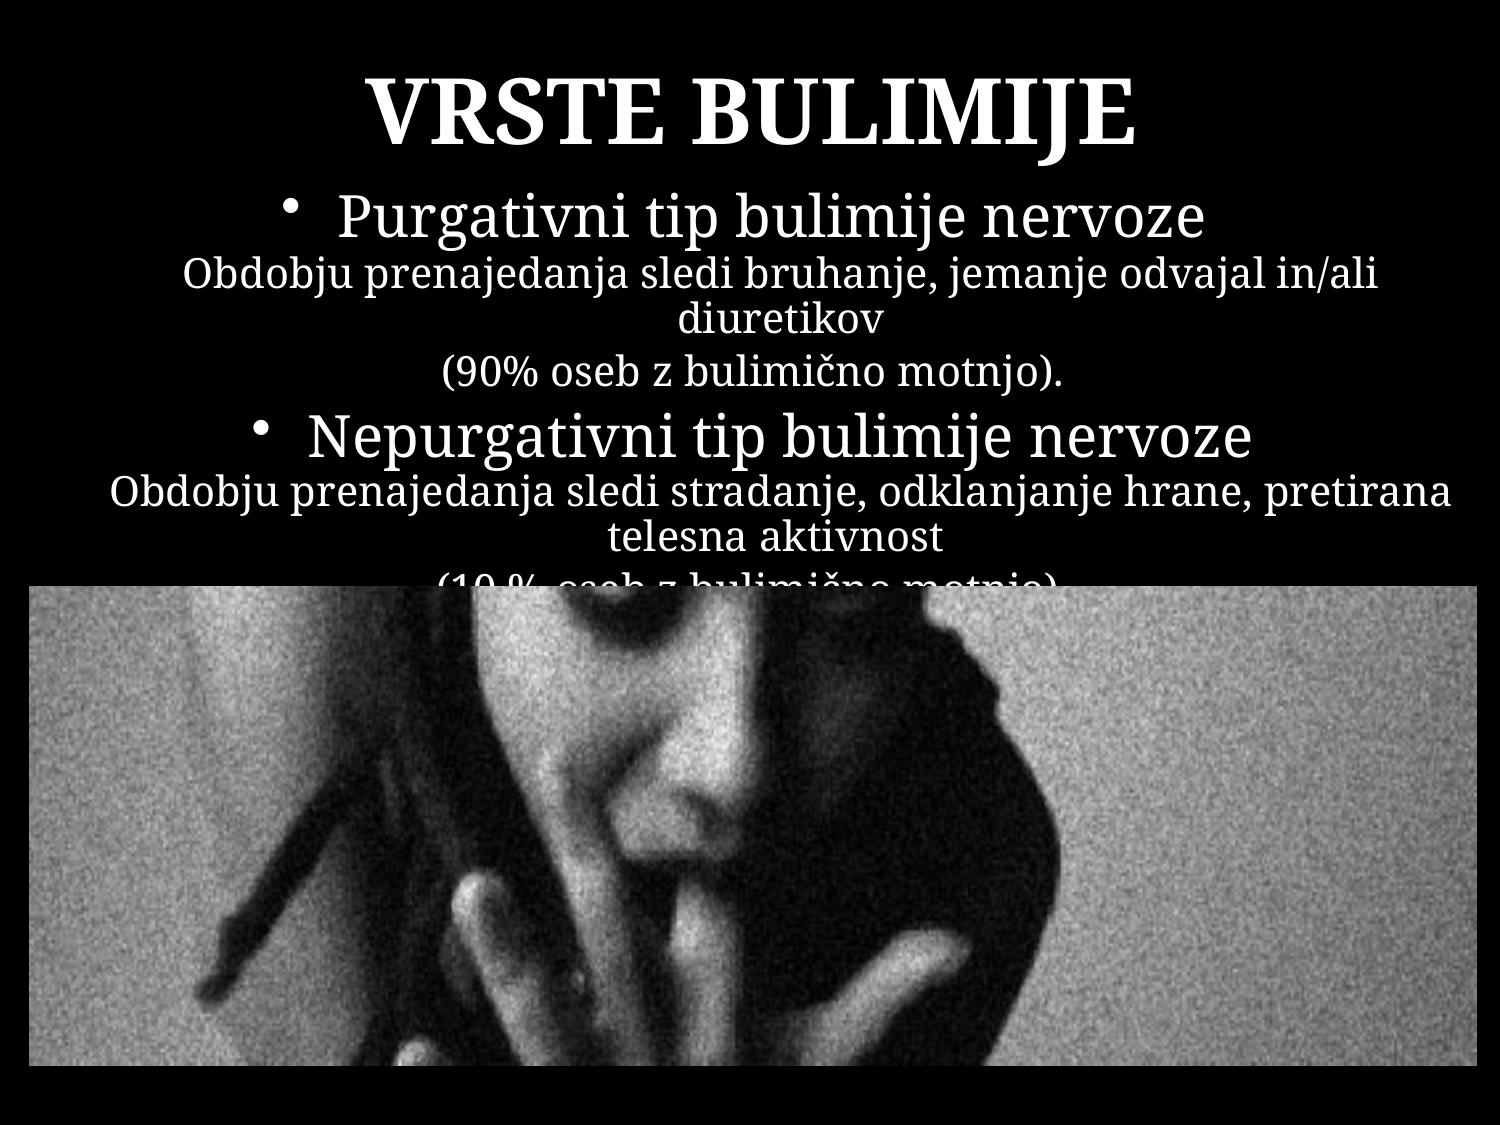

# VRSTE BULIMIJE
Purgativni tip bulimije nervoze
Obdobju prenajedanja sledi bruhanje, jemanje odvajal in/ali diuretikov
(90% oseb z bulimično motnjo).
Nepurgativni tip bulimije nervoze
Obdobju prenajedanja sledi stradanje, odklanjanje hrane, pretirana telesna aktivnost
(10 % oseb z bulimično motnjo).